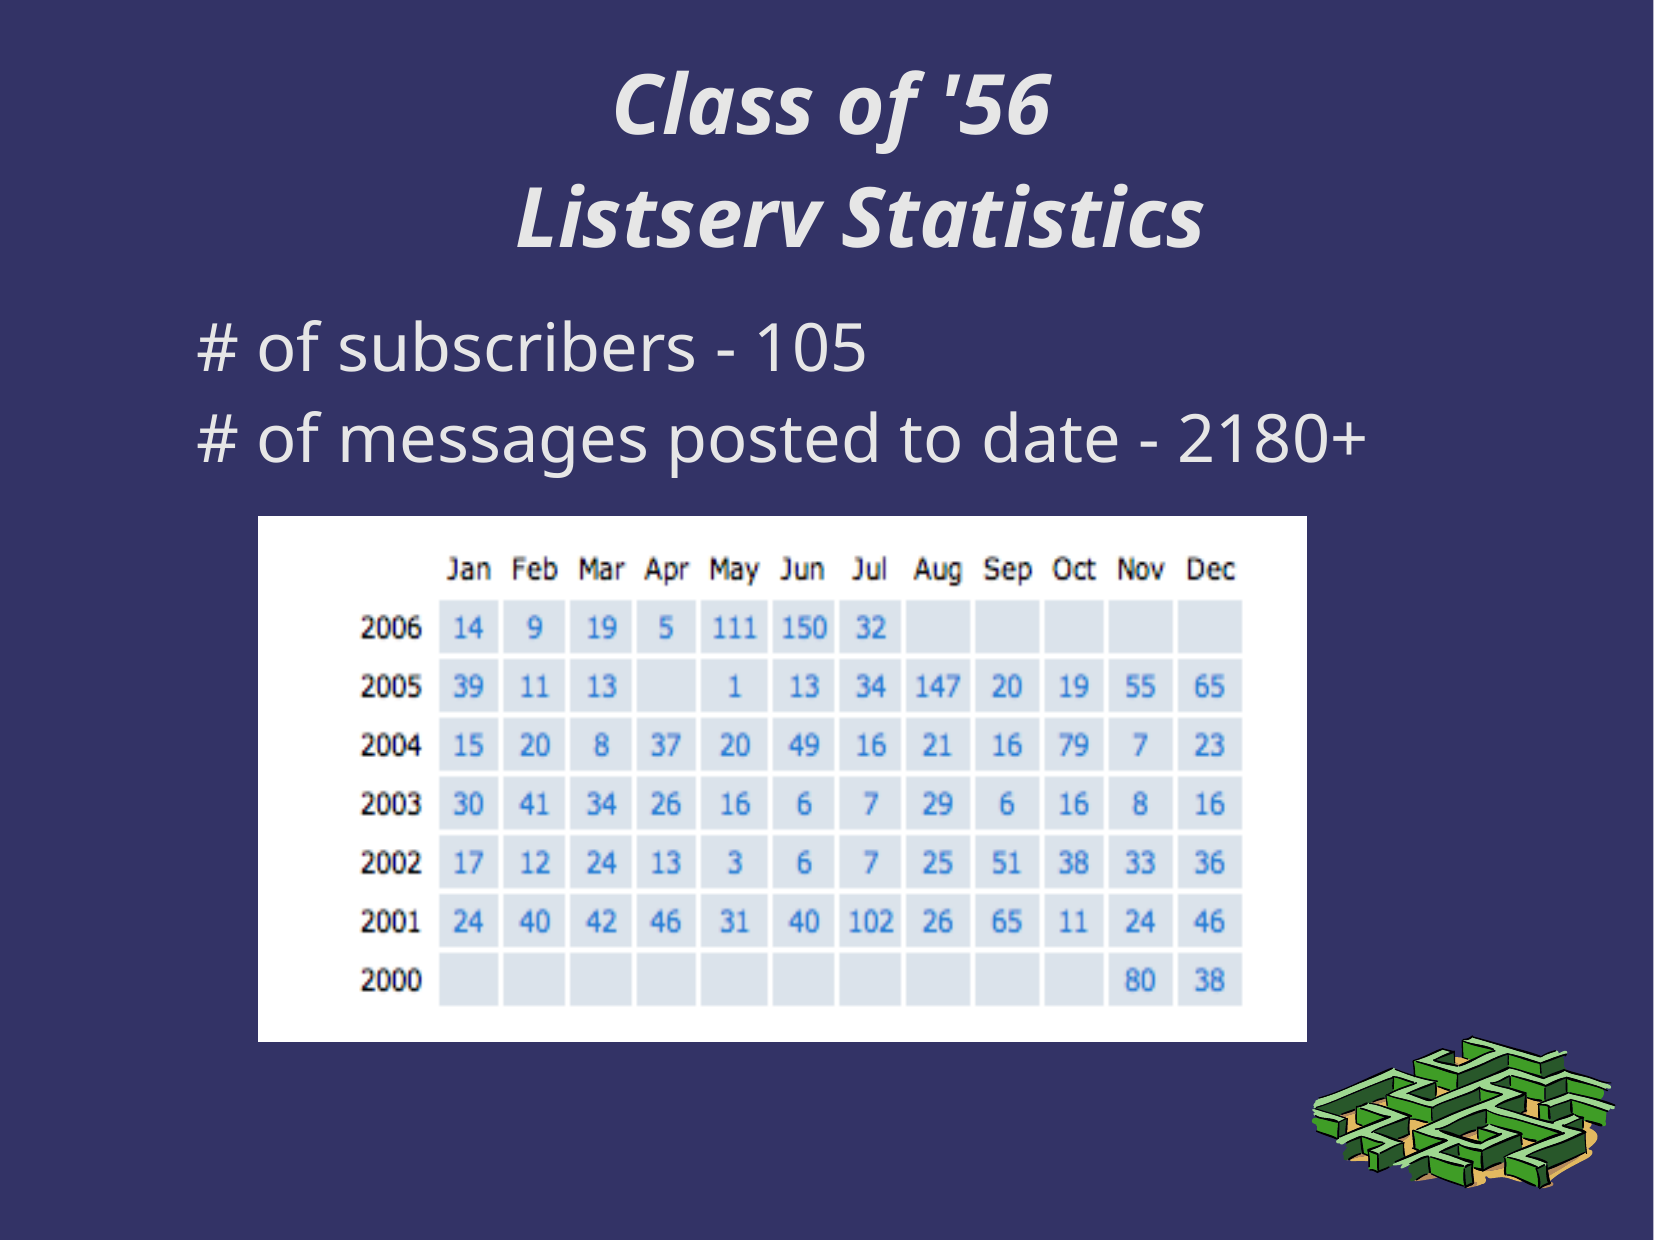

# Class of '56 Listserv Statistics
# of subscribers - 105
# of messages posted to date - 2180+